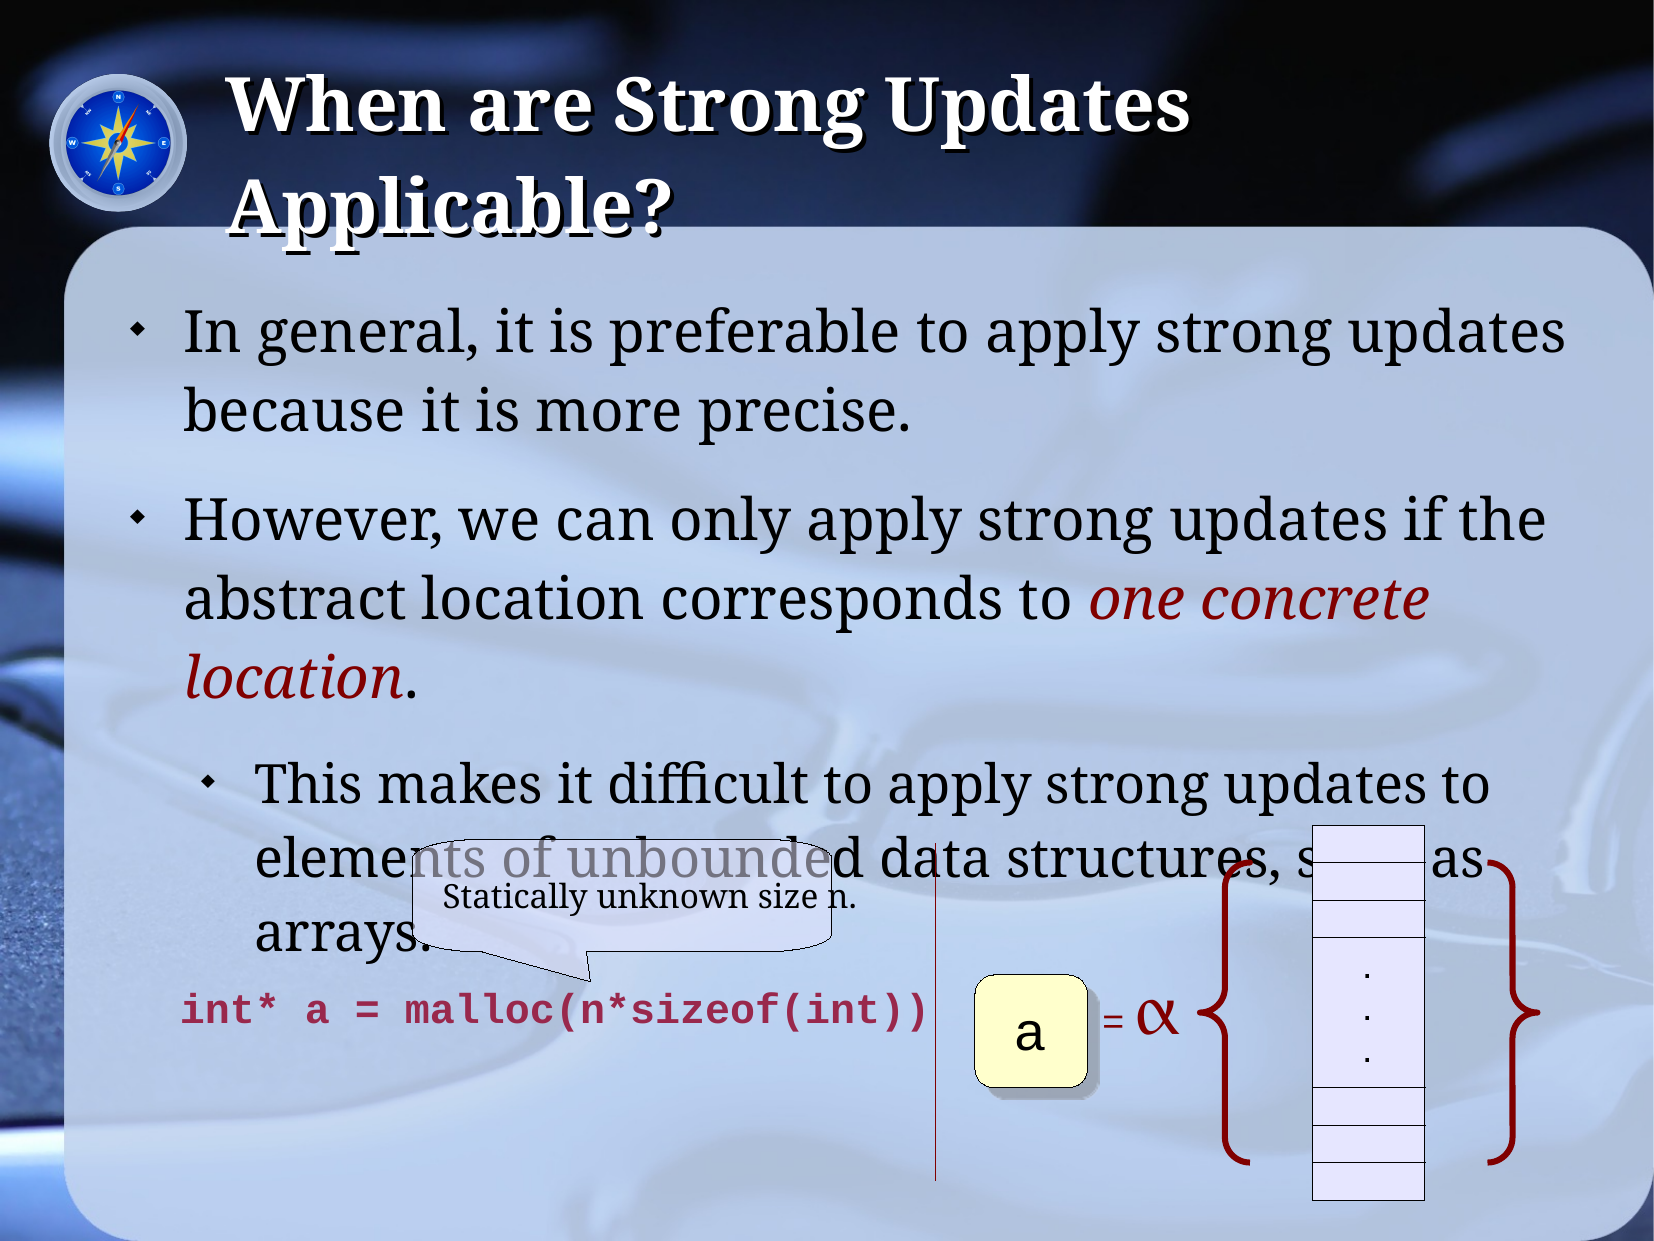

# When are Strong Updates Applicable?
In general, it is preferable to apply strong updates because it is more precise.
However, we can only apply strong updates if the abstract location corresponds to one concrete location.
This makes it difficult to apply strong updates to elements of unbounded data structures, such as arrays.
Statically unknown size n.
.
.
.
a
= 
int* a = malloc(n*sizeof(int))